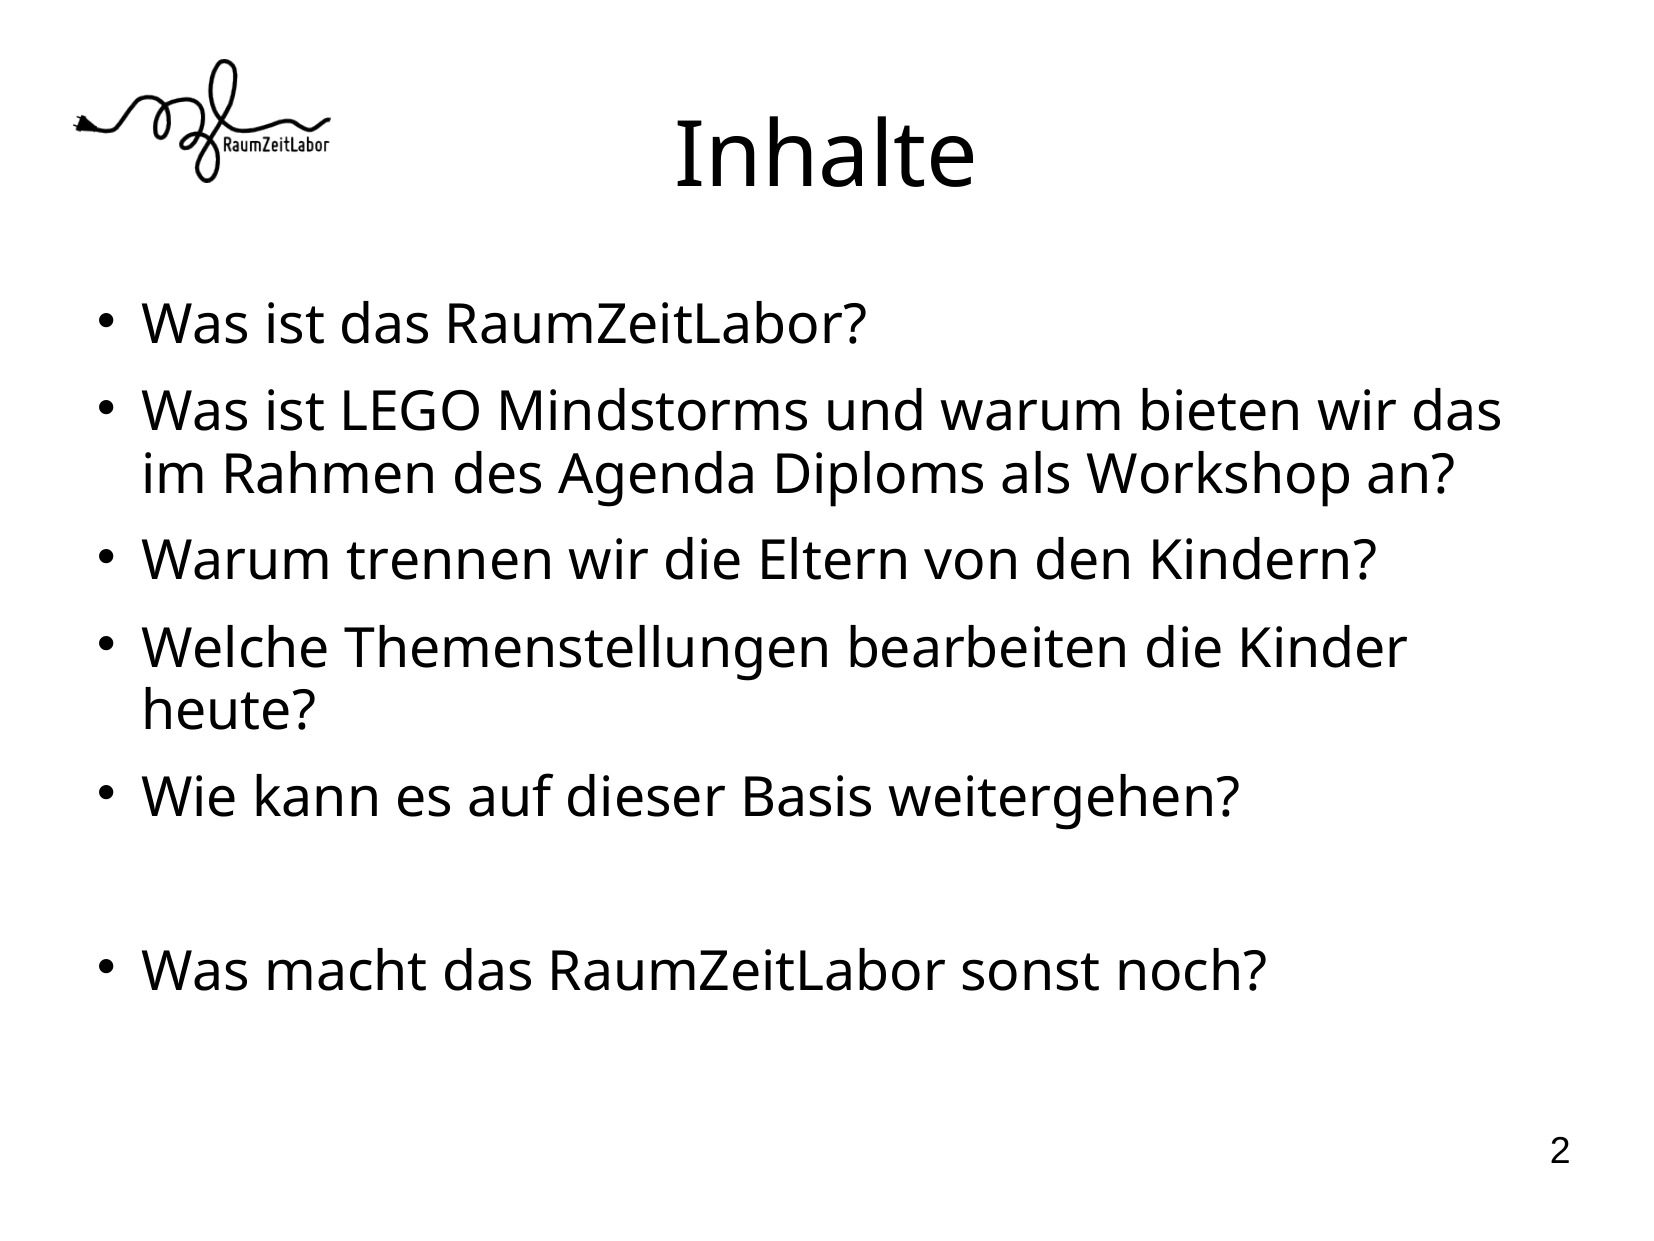

# Inhalte
Was ist das RaumZeitLabor?
Was ist LEGO Mindstorms und warum bieten wir das im Rahmen des Agenda Diploms als Workshop an?
Warum trennen wir die Eltern von den Kindern?
Welche Themenstellungen bearbeiten die Kinder heute?
Wie kann es auf dieser Basis weitergehen?
Was macht das RaumZeitLabor sonst noch?
2